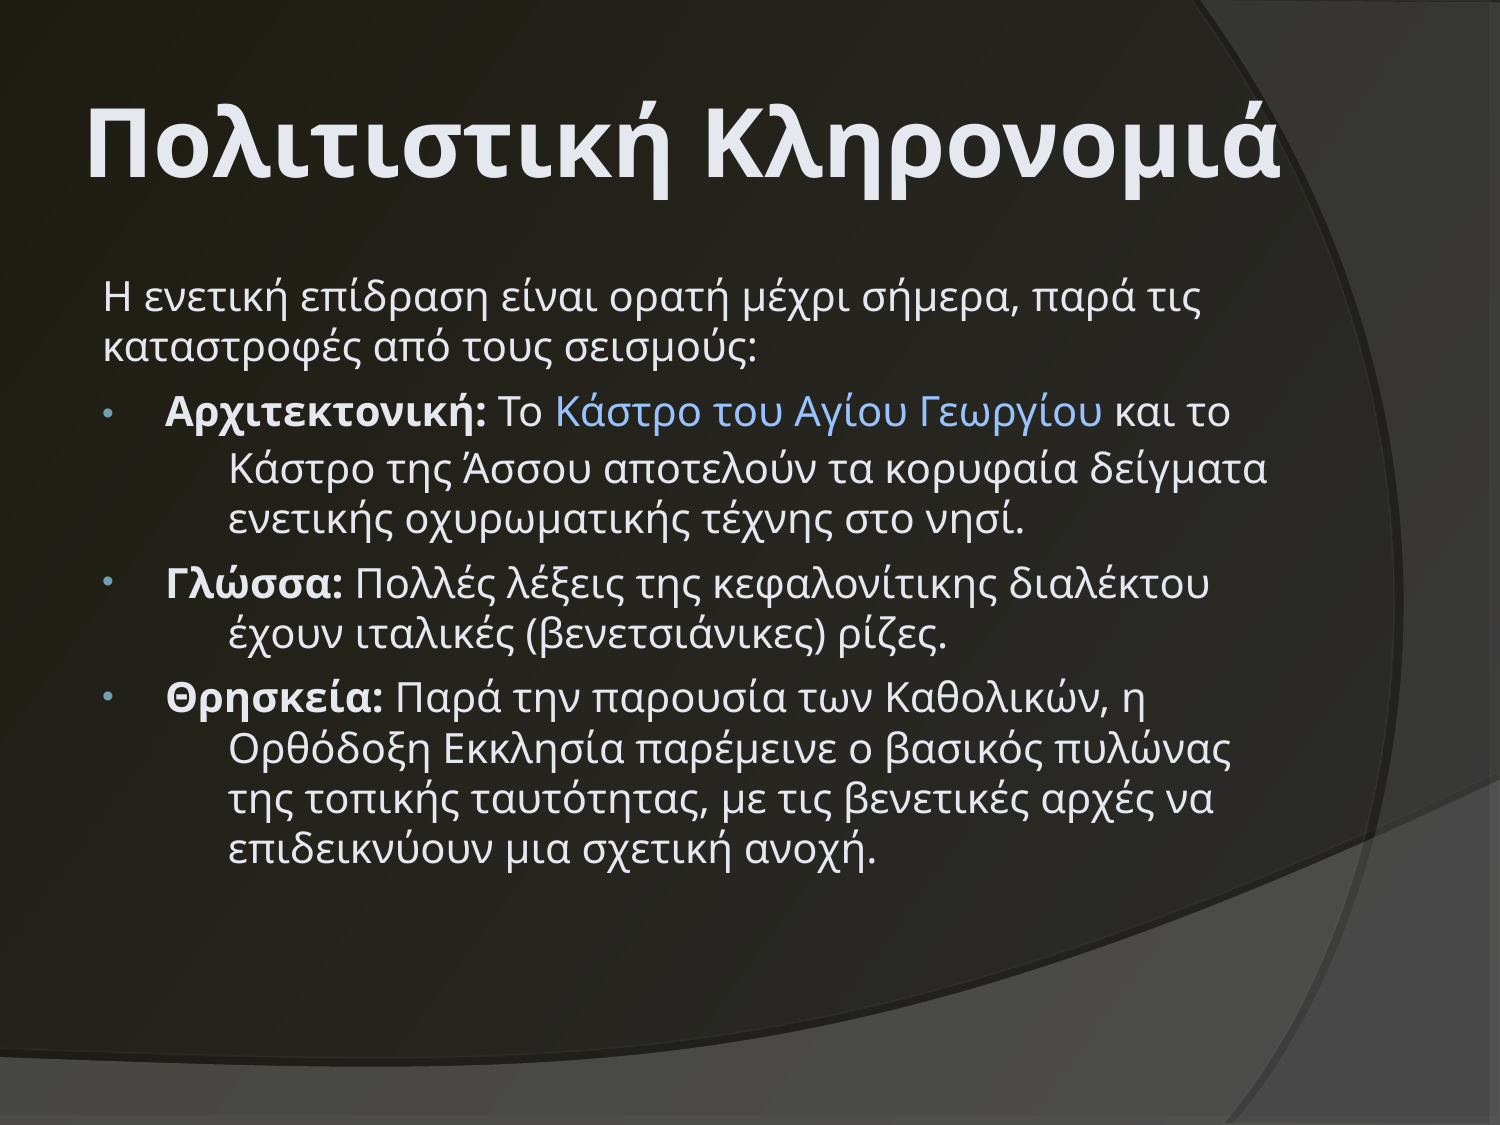

# Πολιτιστική Κληρονομιά
Η ενετική επίδραση είναι ορατή μέχρι σήμερα, παρά τις καταστροφές από τους σεισμούς:
Αρχιτεκτονική: Το Κάστρο του Αγίου Γεωργίου και το Κάστρο της Άσσου αποτελούν τα κορυφαία δείγματα ενετικής οχυρωματικής τέχνης στο νησί.
Γλώσσα: Πολλές λέξεις της κεφαλονίτικης διαλέκτου έχουν ιταλικές (βενετσιάνικες) ρίζες.
Θρησκεία: Παρά την παρουσία των Καθολικών, η Ορθόδοξη Εκκλησία παρέμεινε ο βασικός πυλώνας της τοπικής ταυτότητας, με τις βενετικές αρχές να επιδεικνύουν μια σχετική ανοχή.